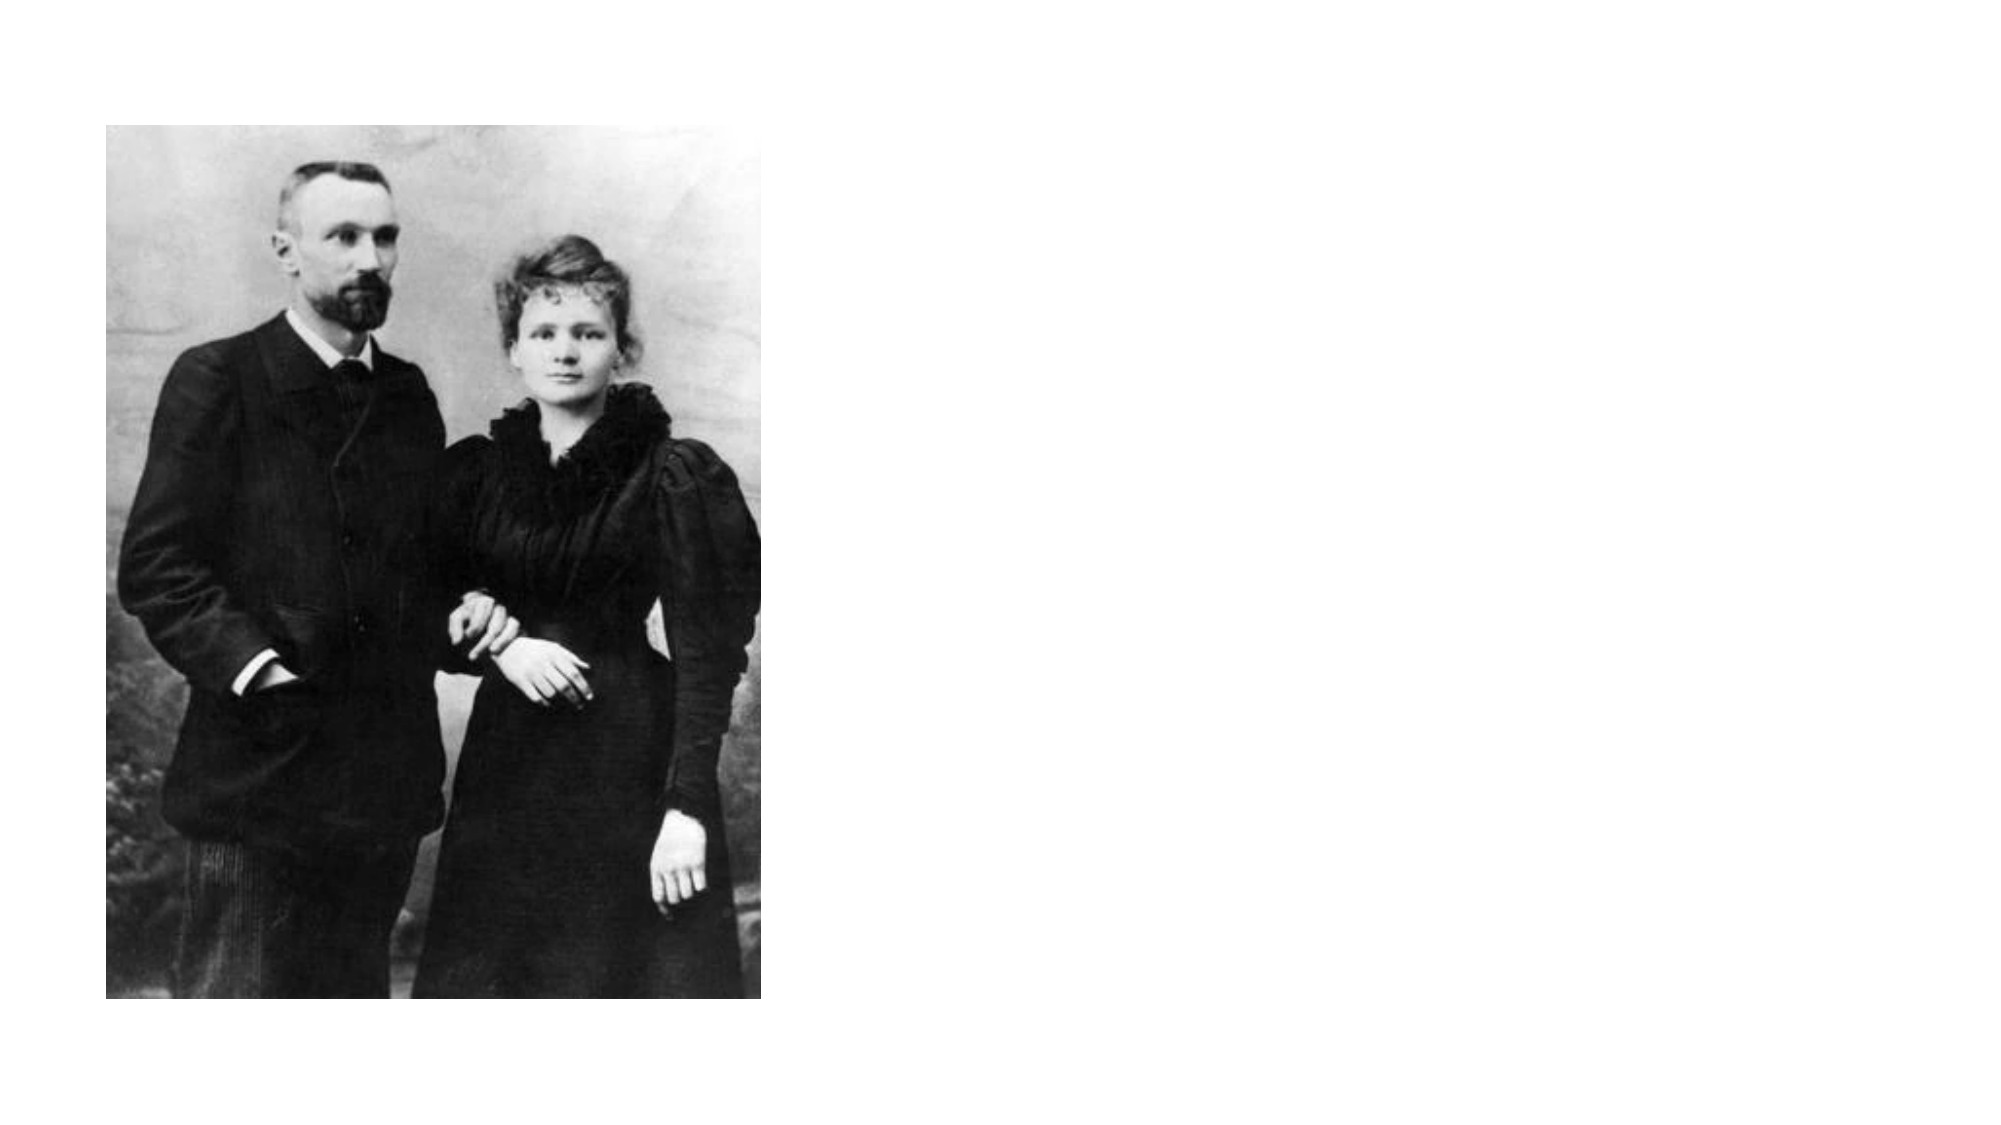

# Maria Skłodowska- Curie was a forerunner of a new branch of chemistry - radiochemistry. She developed the theory of radioactivity, discovered 2 elements: radium and polonium. On her initiative it was also carried out the first research on the treatment of cancer using radioactivity.